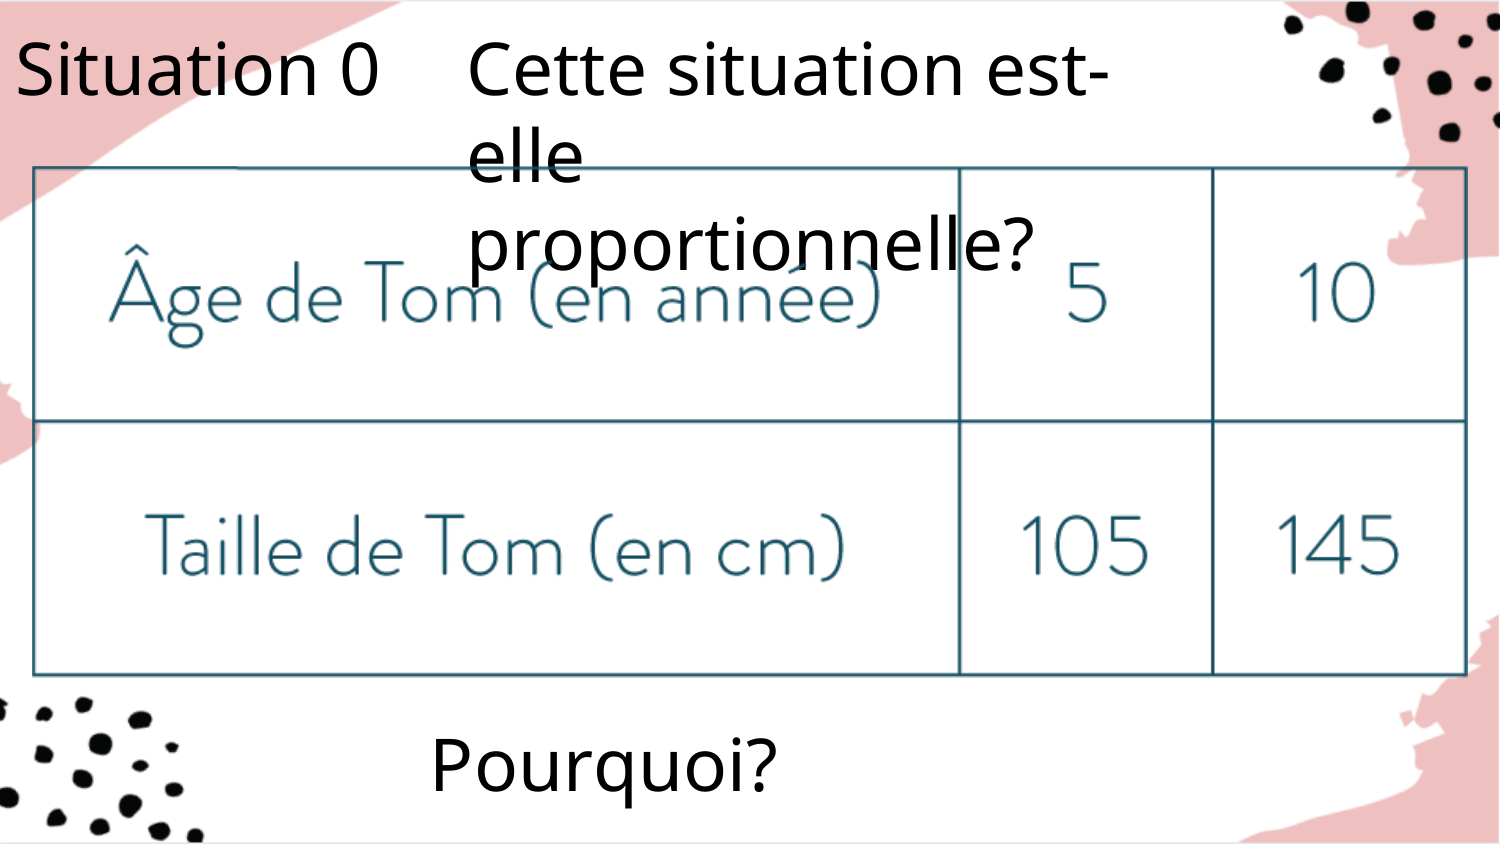

Situation 0
Cette situation est-elle proportionnelle?
Pourquoi?